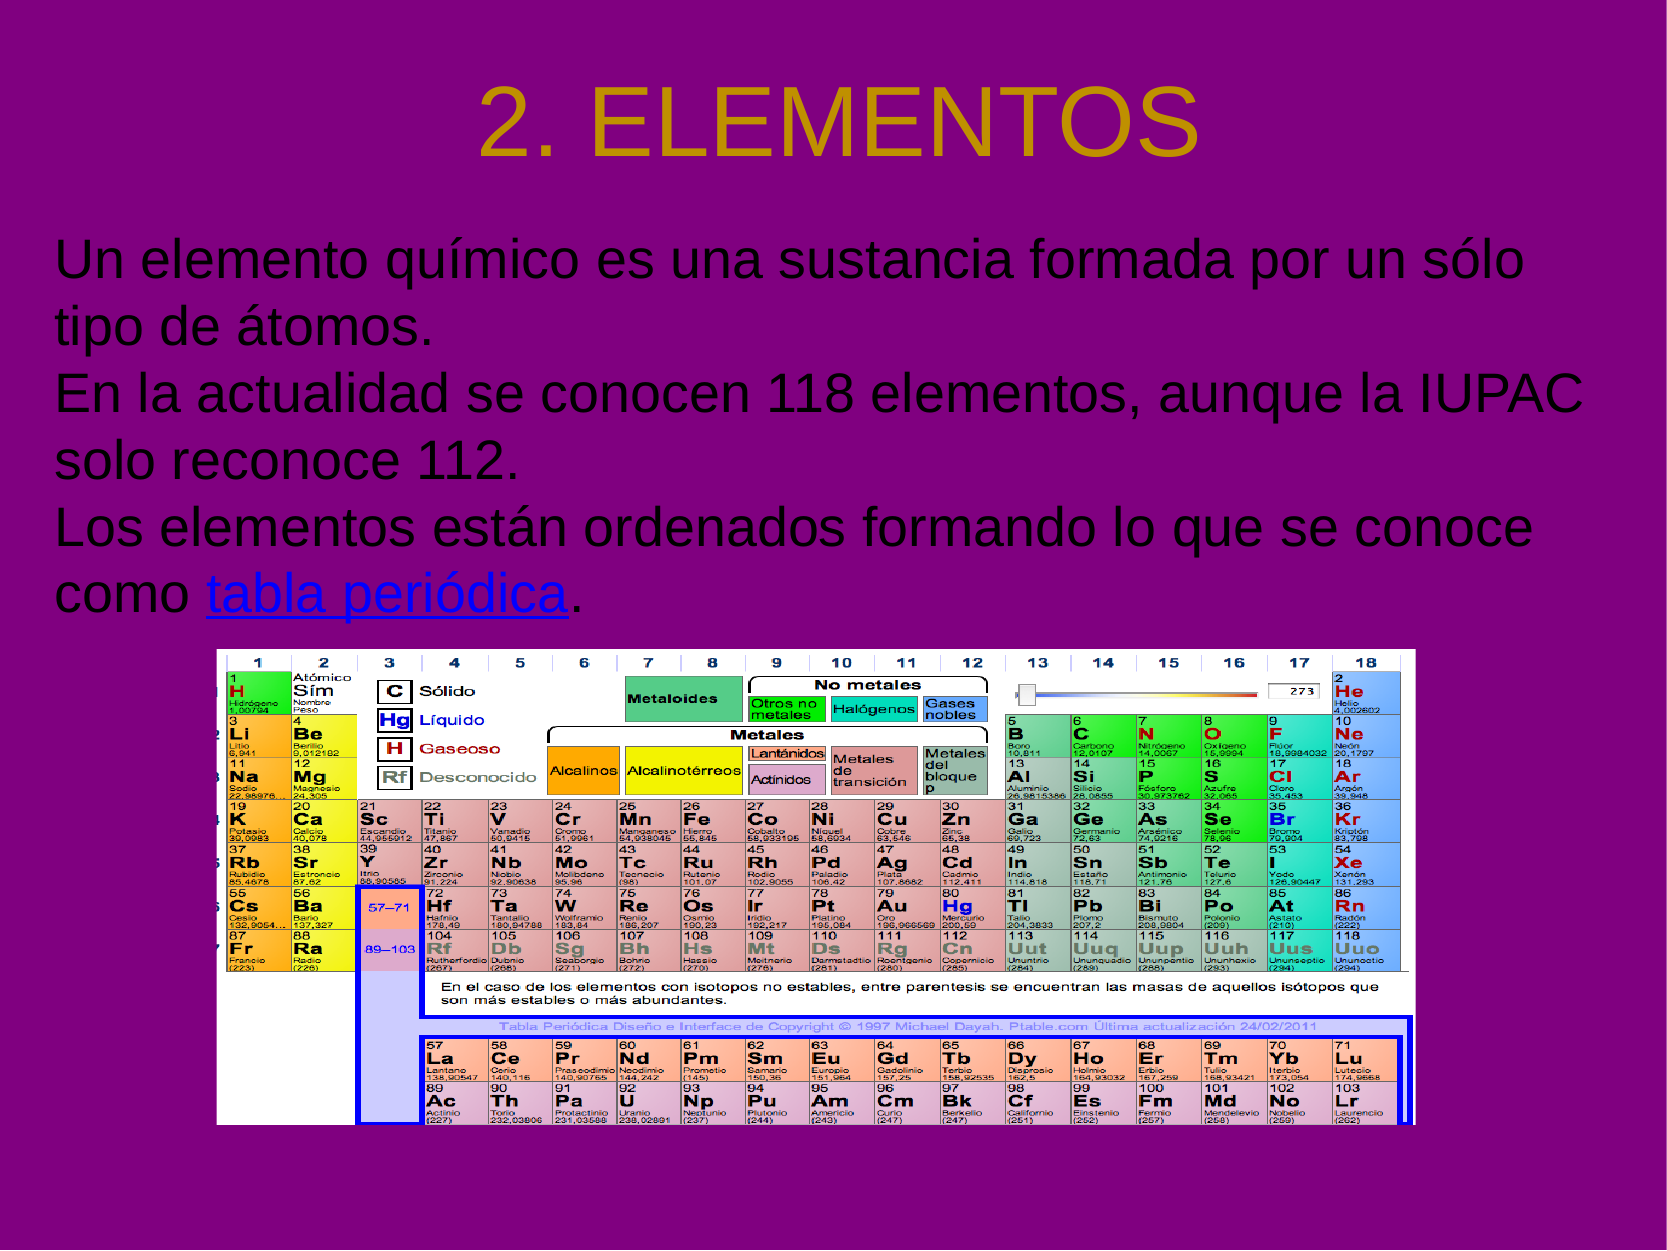

# 2. ELEMENTOS
Un elemento químico es una sustancia formada por un sólo tipo de átomos.
En la actualidad se conocen 118 elementos, aunque la IUPAC solo reconoce 112.
Los elementos están ordenados formando lo que se conoce como tabla periódica.